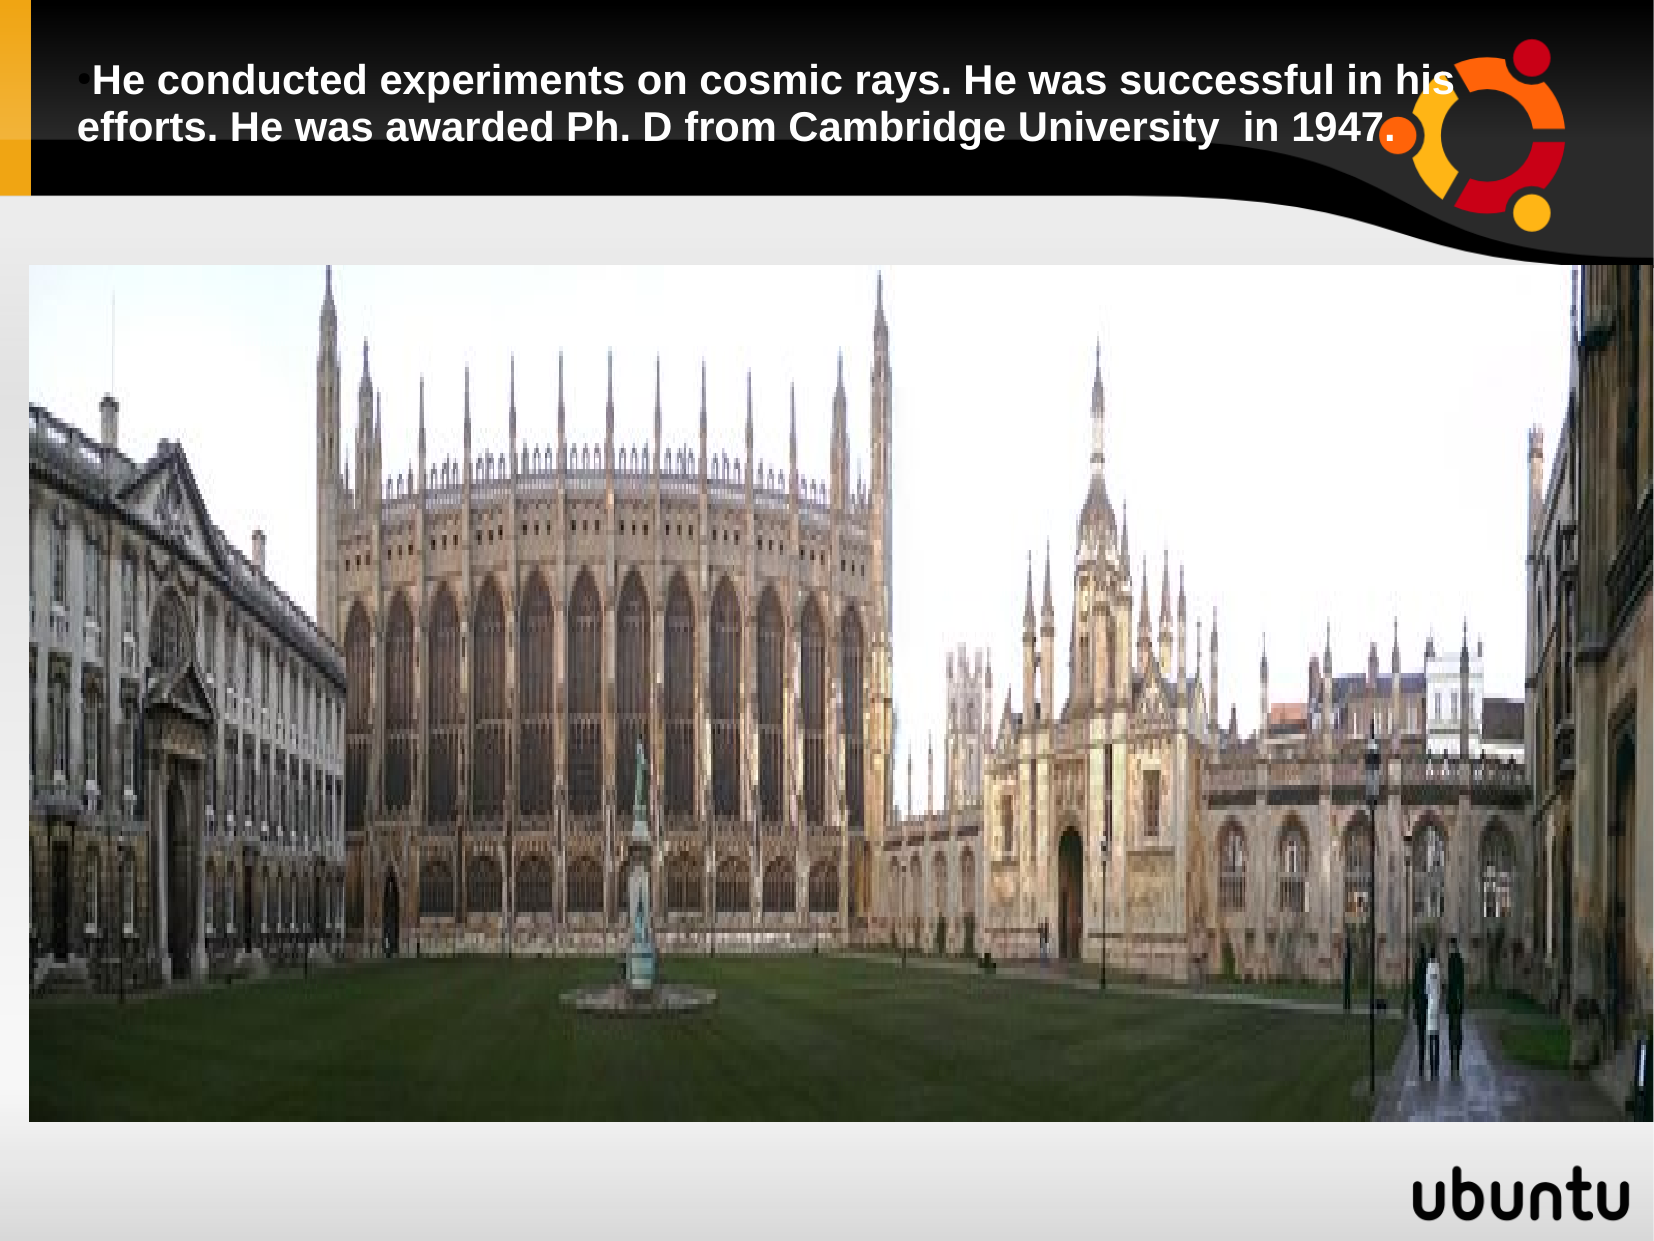

# He conducted experiments on cosmic rays. He was successful in his efforts. He was awarded Ph. D from Cambridge University in 1947.